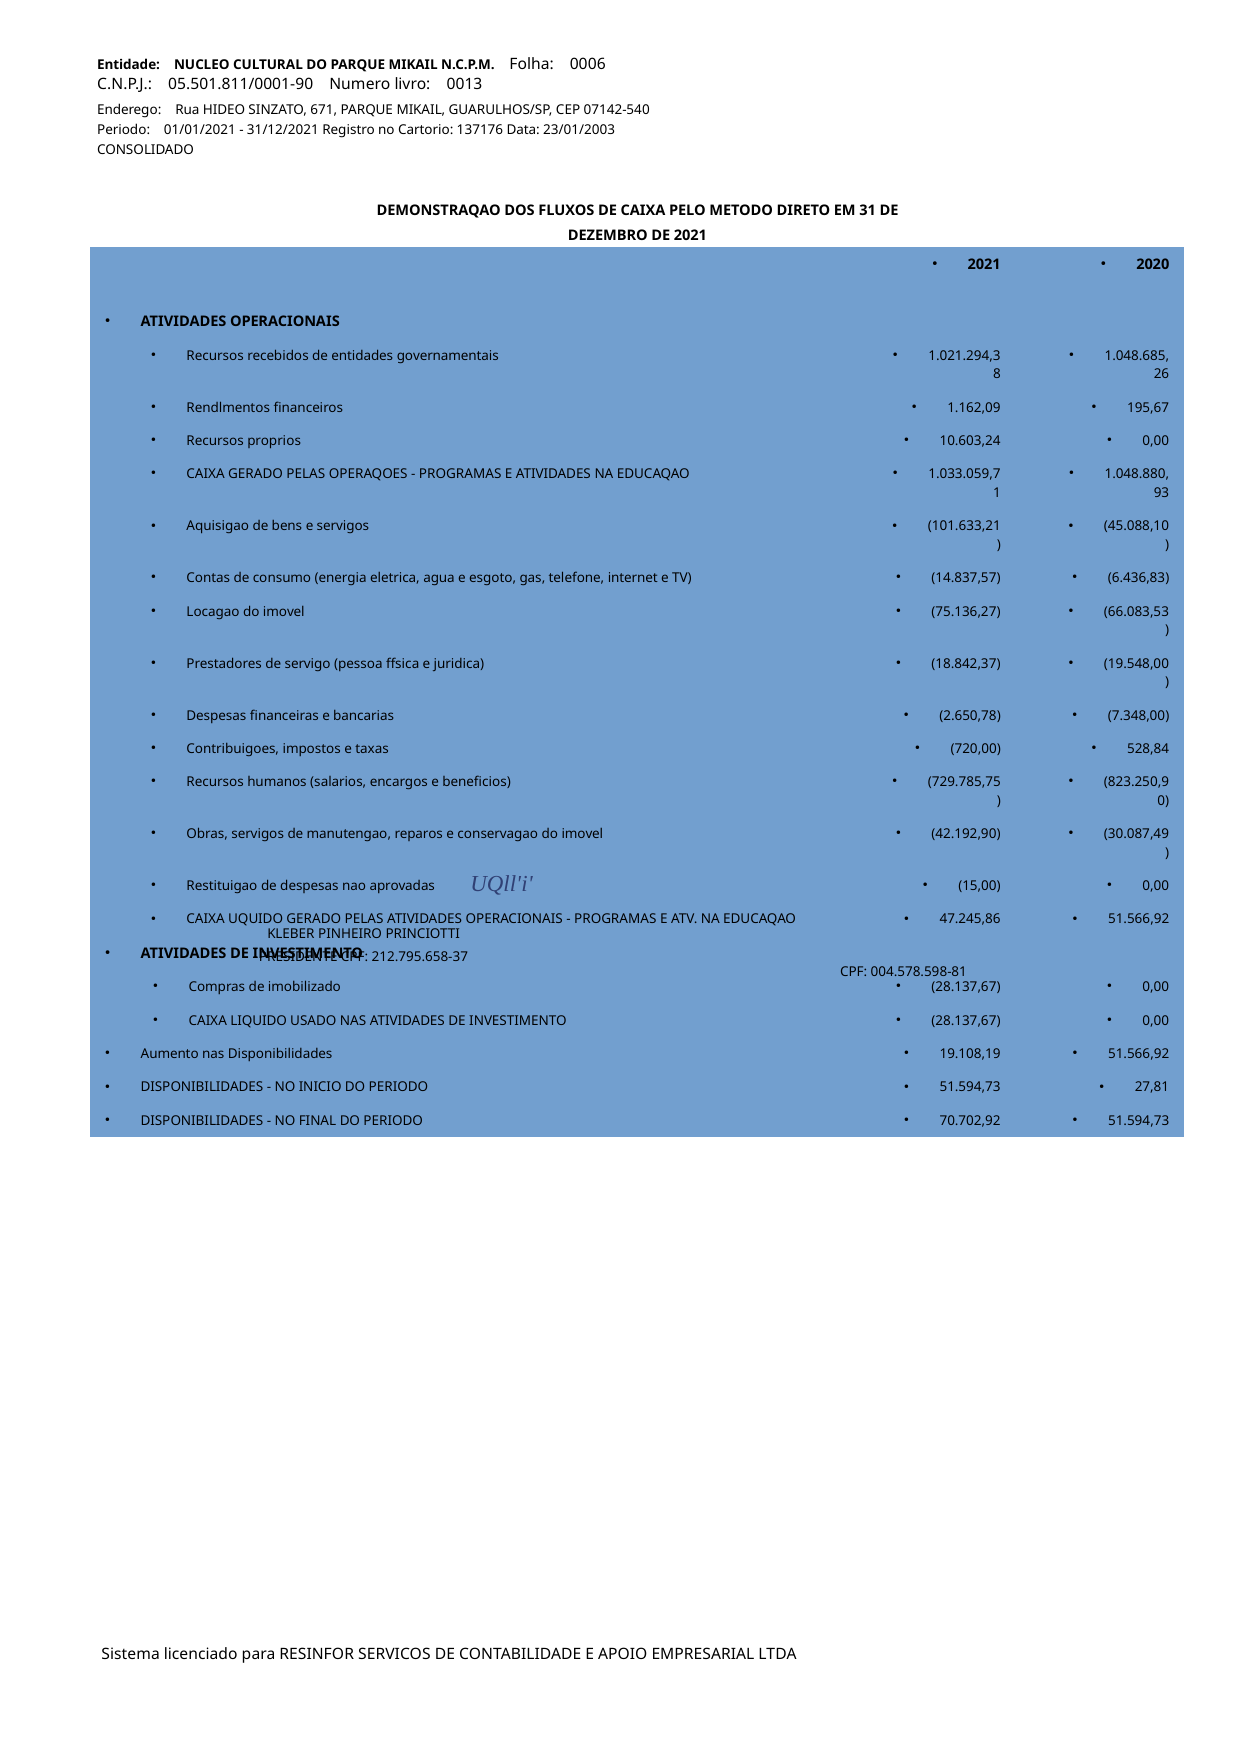

Entidade: NUCLEO CULTURAL DO PARQUE MIKAIL N.C.P.M. Folha: 0006
C.N.P.J.: 05.501.811/0001-90 Numero livro: 0013
Enderego: Rua HIDEO SINZATO, 671, PARQUE MIKAIL, GUARULHOS/SP, CEP 07142-540
Periodo: 01/01/2021 - 31/12/2021 Registro no Cartorio: 137176 Data: 23/01/2003
CONSOLIDADO
DEMONSTRAQAO DOS FLUXOS DE CAIXA PELO METODO DIRETO EM 31 DE DEZEMBRO DE 2021
| | 2021 | 2020 |
| --- | --- | --- |
| ATIVIDADES OPERACIONAIS | | |
| Recursos recebidos de entidades governamentais | 1.021.294,38 | 1.048.685,26 |
| Rendlmentos financeiros | 1.162,09 | 195,67 |
| Recursos proprios | 10.603,24 | 0,00 |
| CAIXA GERADO PELAS OPERAQOES - PROGRAMAS E ATIVIDADES NA EDUCAQAO | 1.033.059,71 | 1.048.880,93 |
| Aquisigao de bens e servigos | (101.633,21) | (45.088,10) |
| Contas de consumo (energia eletrica, agua e esgoto, gas, telefone, internet e TV) | (14.837,57) | (6.436,83) |
| Locagao do imovel | (75.136,27) | (66.083,53) |
| Prestadores de servigo (pessoa ffsica e juridica) | (18.842,37) | (19.548,00) |
| Despesas financeiras e bancarias | (2.650,78) | (7.348,00) |
| Contribuigoes, impostos e taxas | (720,00) | 528,84 |
| Recursos humanos (salarios, encargos e beneficios) | (729.785,75) | (823.250,90) |
| Obras, servigos de manutengao, reparos e conservagao do imovel | (42.192,90) | (30.087,49) |
| Restituigao de despesas nao aprovadas | (15,00) | 0,00 |
| CAIXA UQUIDO GERADO PELAS ATIVIDADES OPERACIONAIS - PROGRAMAS E ATV. NA EDUCAQAO | 47.245,86 | 51.566,92 |
| ATIVIDADES DE INVESTIMENTO | | |
| Compras de imobilizado | (28.137,67) | 0,00 |
| CAIXA LIQUIDO USADO NAS ATIVIDADES DE INVESTIMENTO | (28.137,67) | 0,00 |
| Aumento nas Disponibilidades | 19.108,19 | 51.566,92 |
| DISPONIBILIDADES - NO INICIO DO PERIODO | 51.594,73 | 27,81 |
| DISPONIBILIDADES - NO FINAL DO PERIODO | 70.702,92 | 51.594,73 |
UQll'i'
KLEBER PINHEIRO PRINCIOTTI PRESIDENTE CPF: 212.795.658-37
CPF: 004.578.598-81
Sistema licenciado para RESINFOR SERVICOS DE CONTABILIDADE E APOIO EMPRESARIAL LTDA